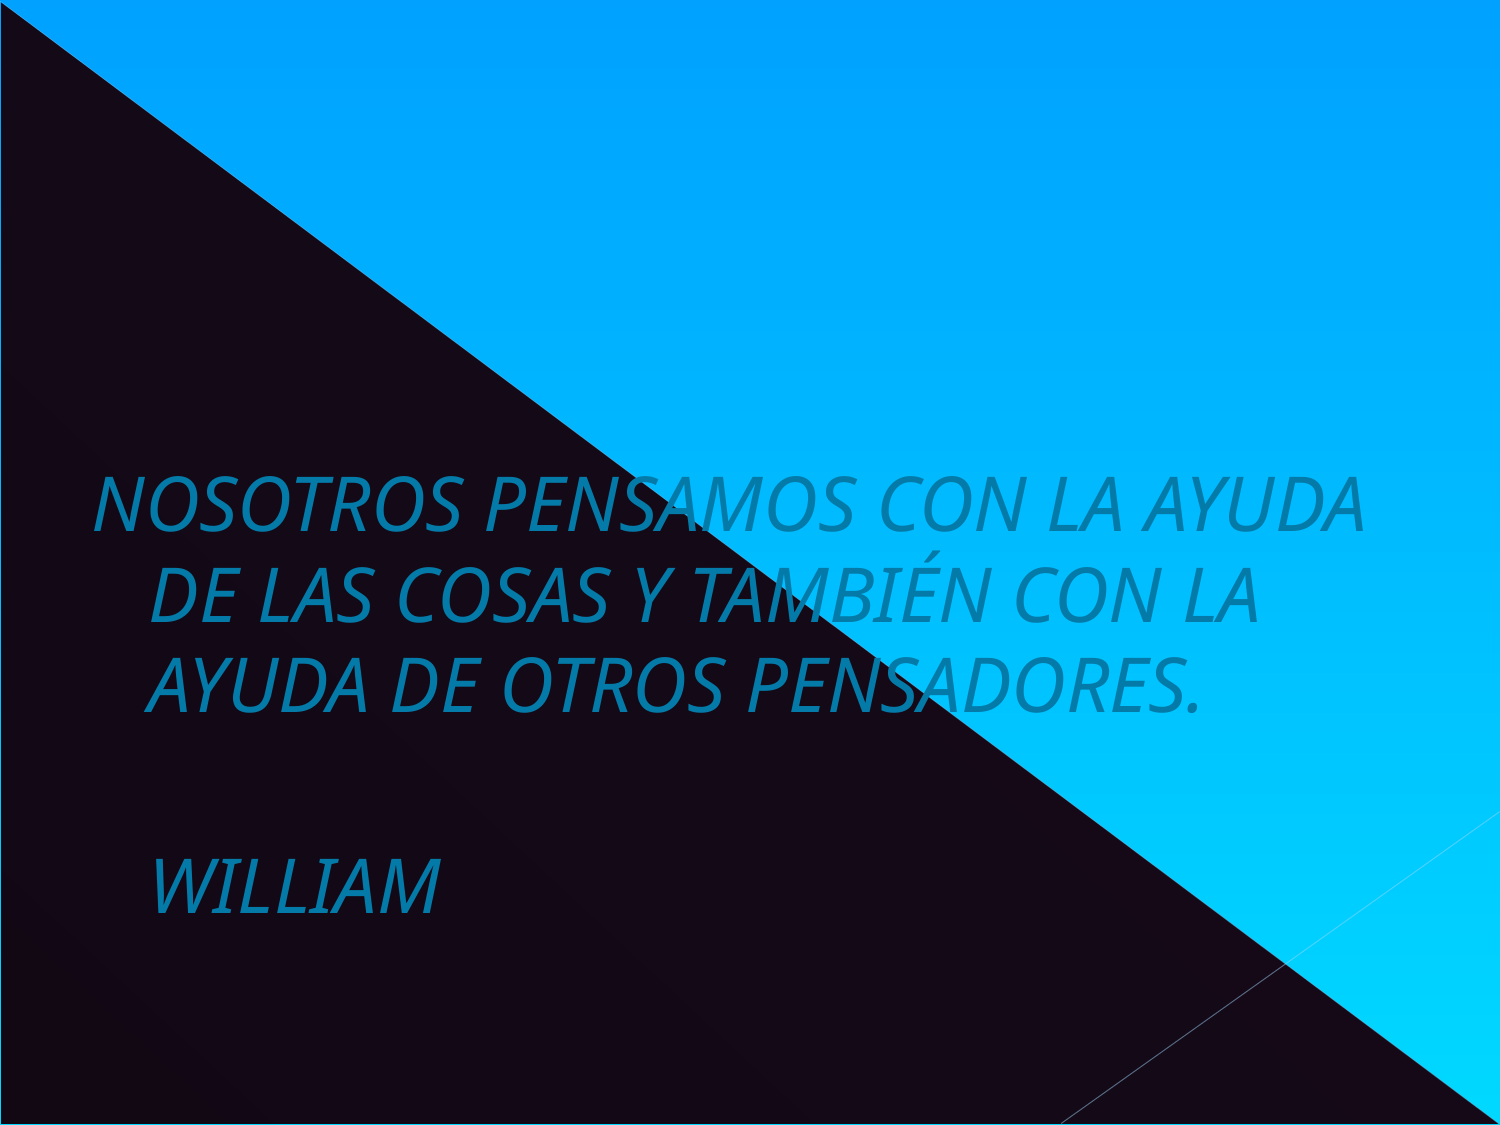

# NOSOTROS PENSAMOS CON LA AYUDA DE LAS COSAS Y TAMBIÉN CON LA AYUDA DE OTROS PENSADORES.
 WILLIAM